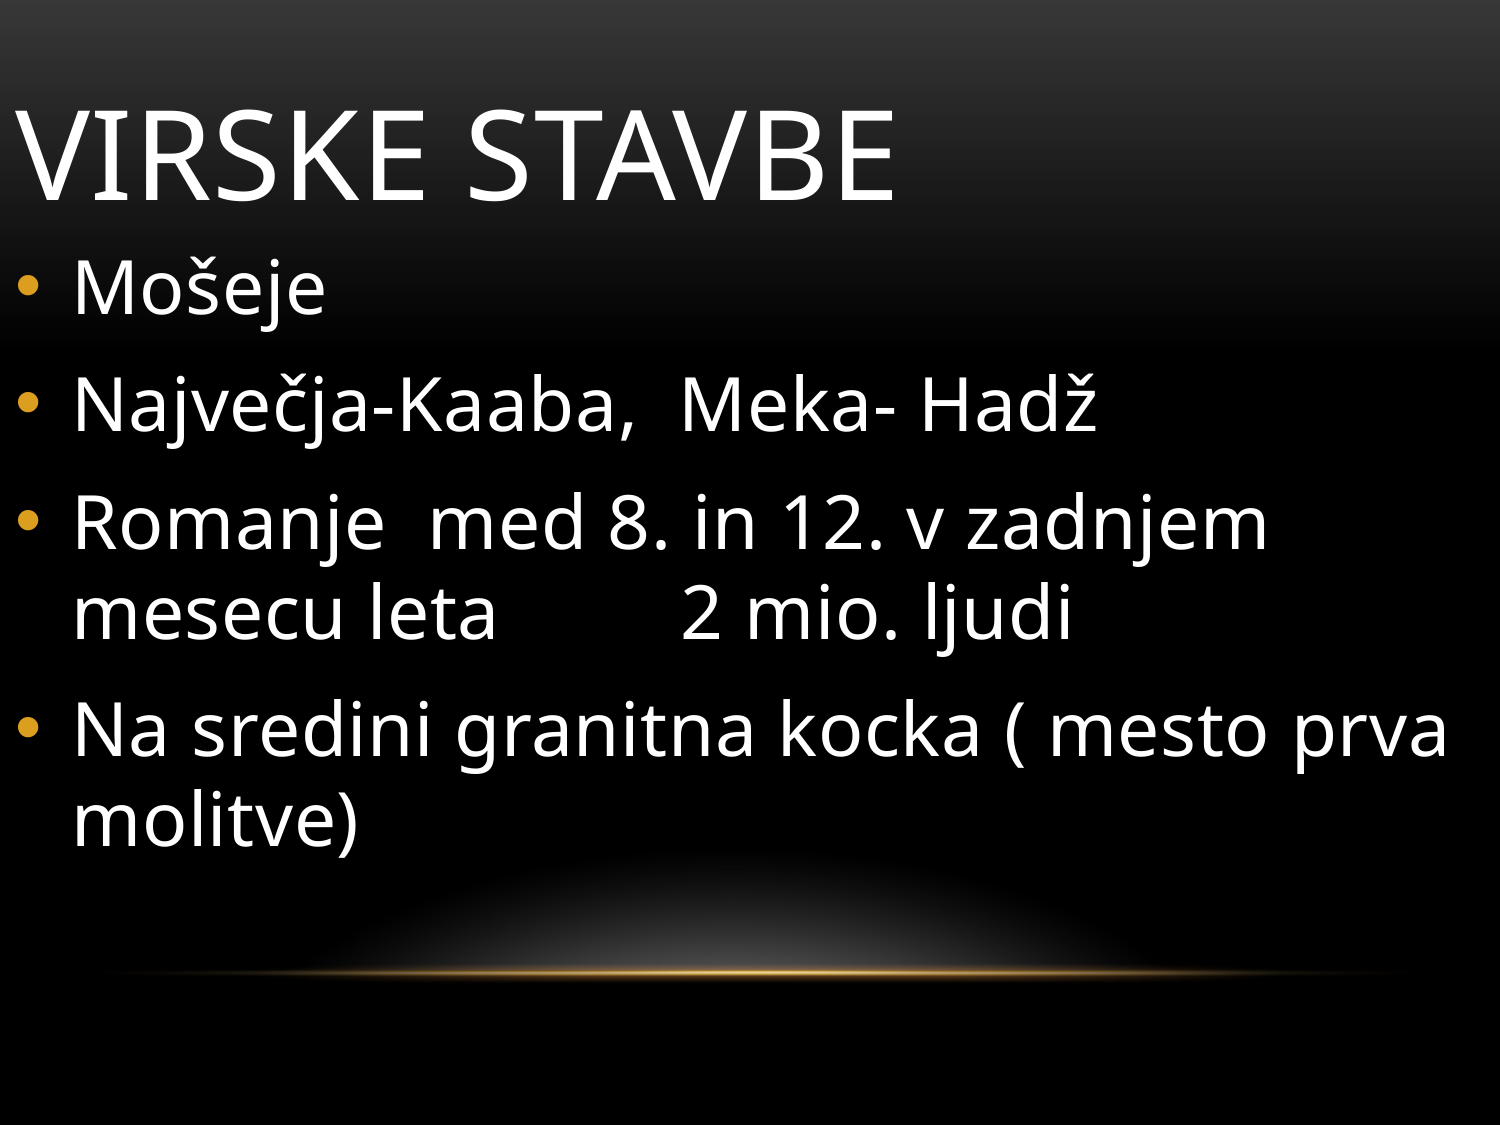

# VIRSKE STAVBE
Mošeje
Največja-Kaaba, Meka- Hadž
Romanje med 8. in 12. v zadnjem mesecu leta 2 mio. ljudi
Na sredini granitna kocka ( mesto prva molitve)